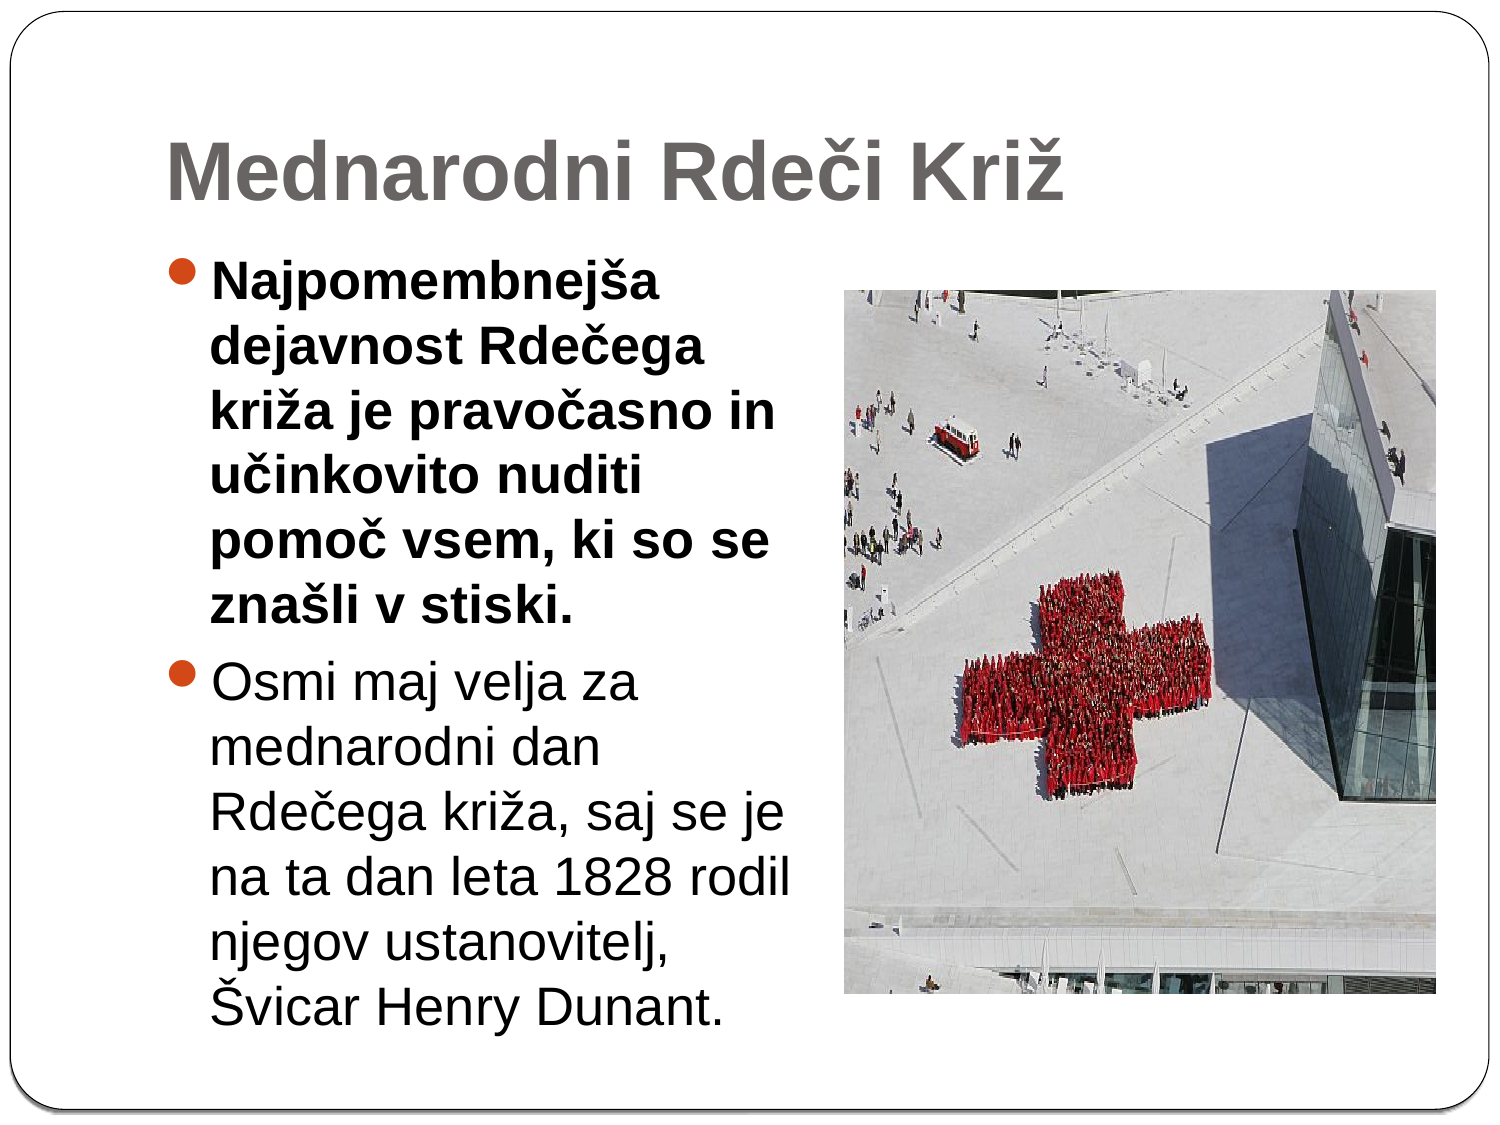

# Mednarodni Rdeči Križ
Najpomembnejša dejavnost Rdečega križa je pravočasno in učinkovito nuditi pomoč vsem, ki so se znašli v stiski.
Osmi maj velja za mednarodni dan Rdečega križa, saj se je na ta dan leta 1828 rodil njegov ustanovitelj, Švicar Henry Dunant.